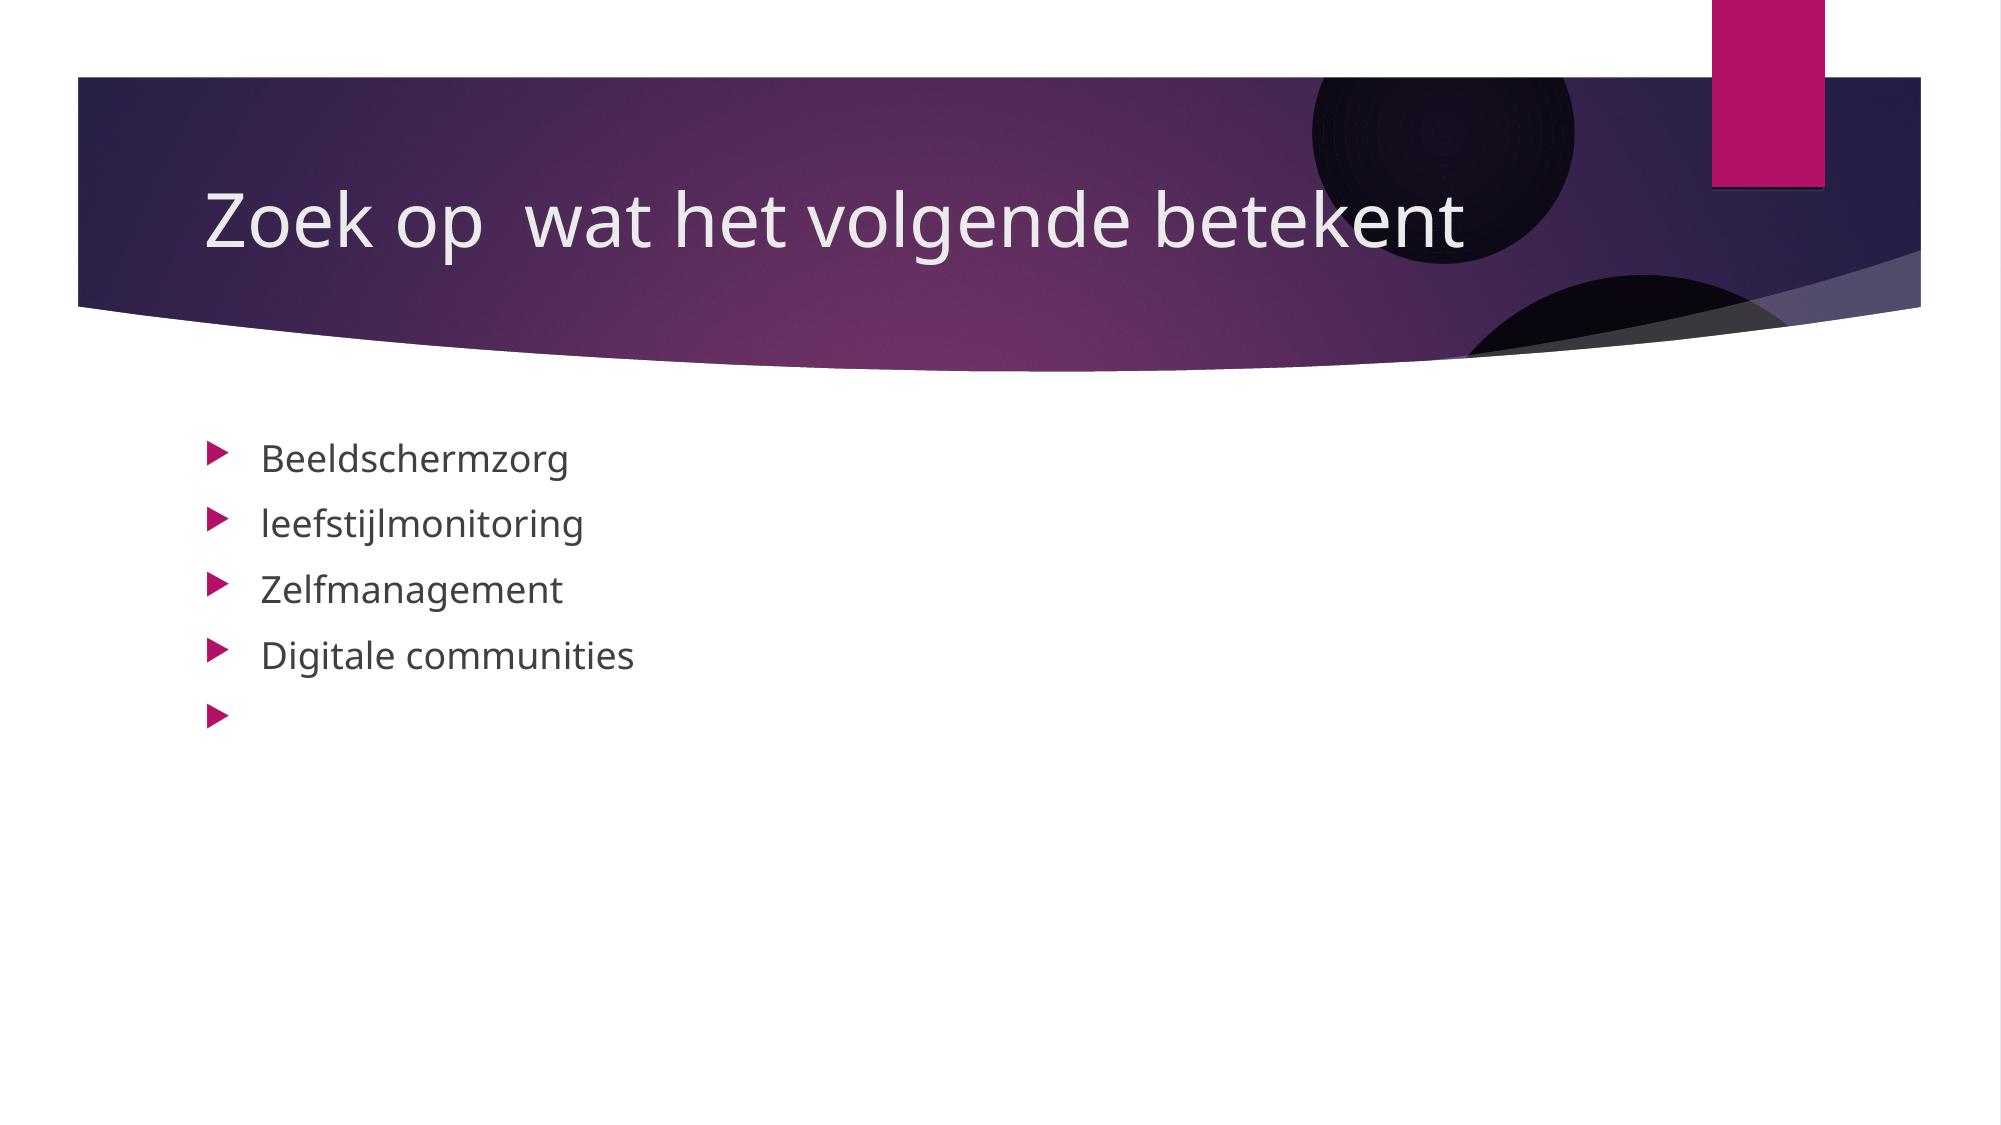

# Zoek op wat het volgende betekent
Beeldschermzorg
leefstijlmonitoring
Zelfmanagement
Digitale communities